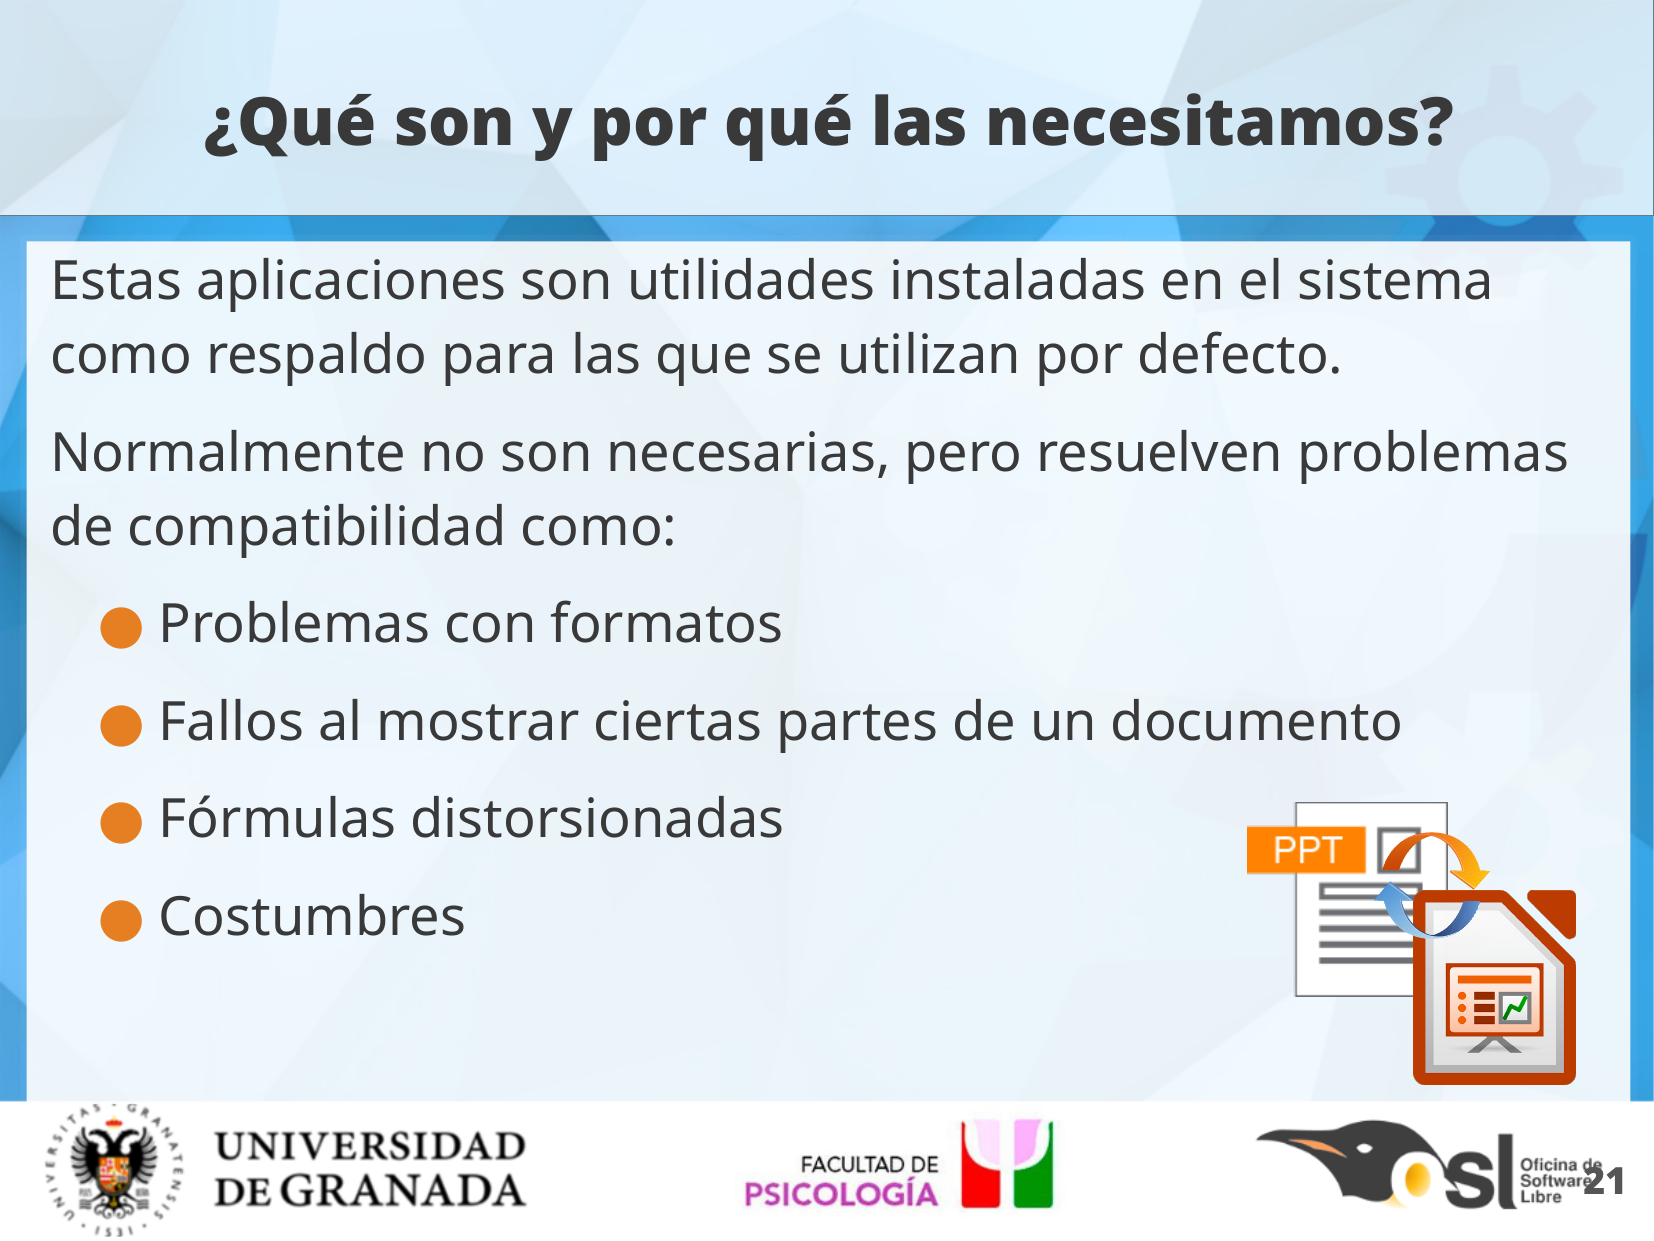

# ¿Qué son y por qué las necesitamos?
Estas aplicaciones son utilidades instaladas en el sistema como respaldo para las que se utilizan por defecto.
Normalmente no son necesarias, pero resuelven problemas de compatibilidad como:
 Problemas con formatos
 Fallos al mostrar ciertas partes de un documento
 Fórmulas distorsionadas
 Costumbres
21